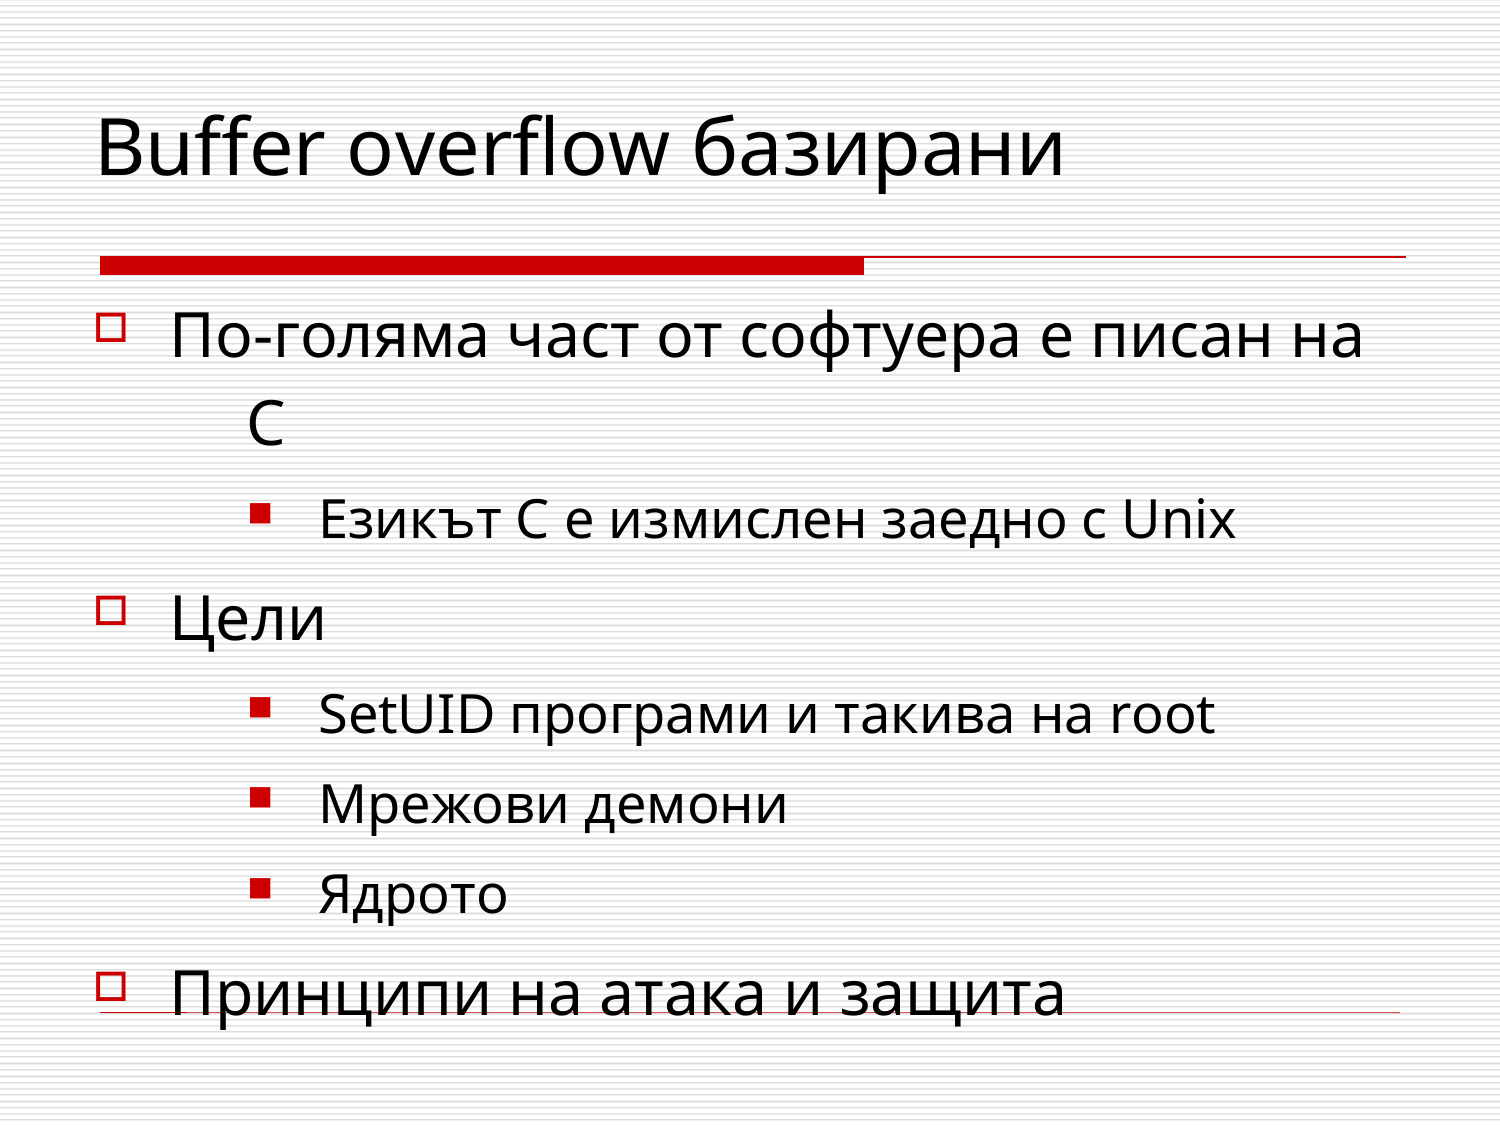

# Buffer overflow базирани
По-голяма част от софтуера е писан на C
Езикът C е измислен заедно с Unix
Цели
SetUID програми и такива на root
Мрежови демони
Ядрото
Принципи на атака и защита